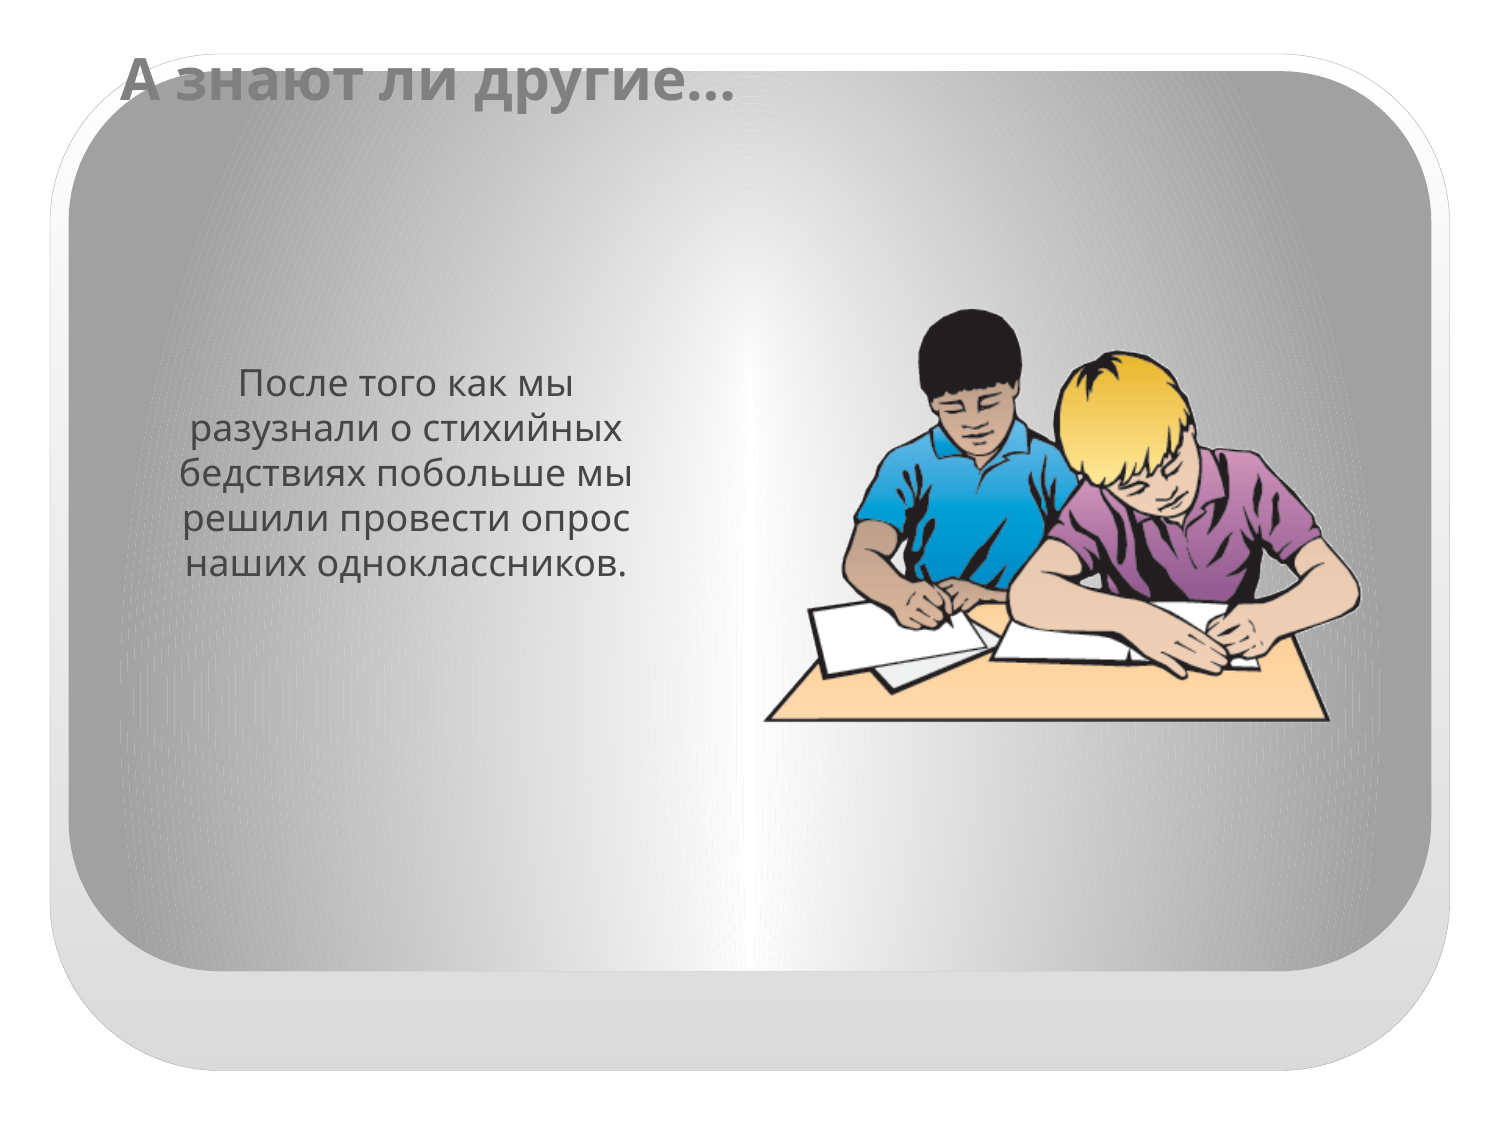

# А знают ли другие…
После того как мы разузнали о стихийных бедствиях побольше мы решили провести опрос наших одноклассников.